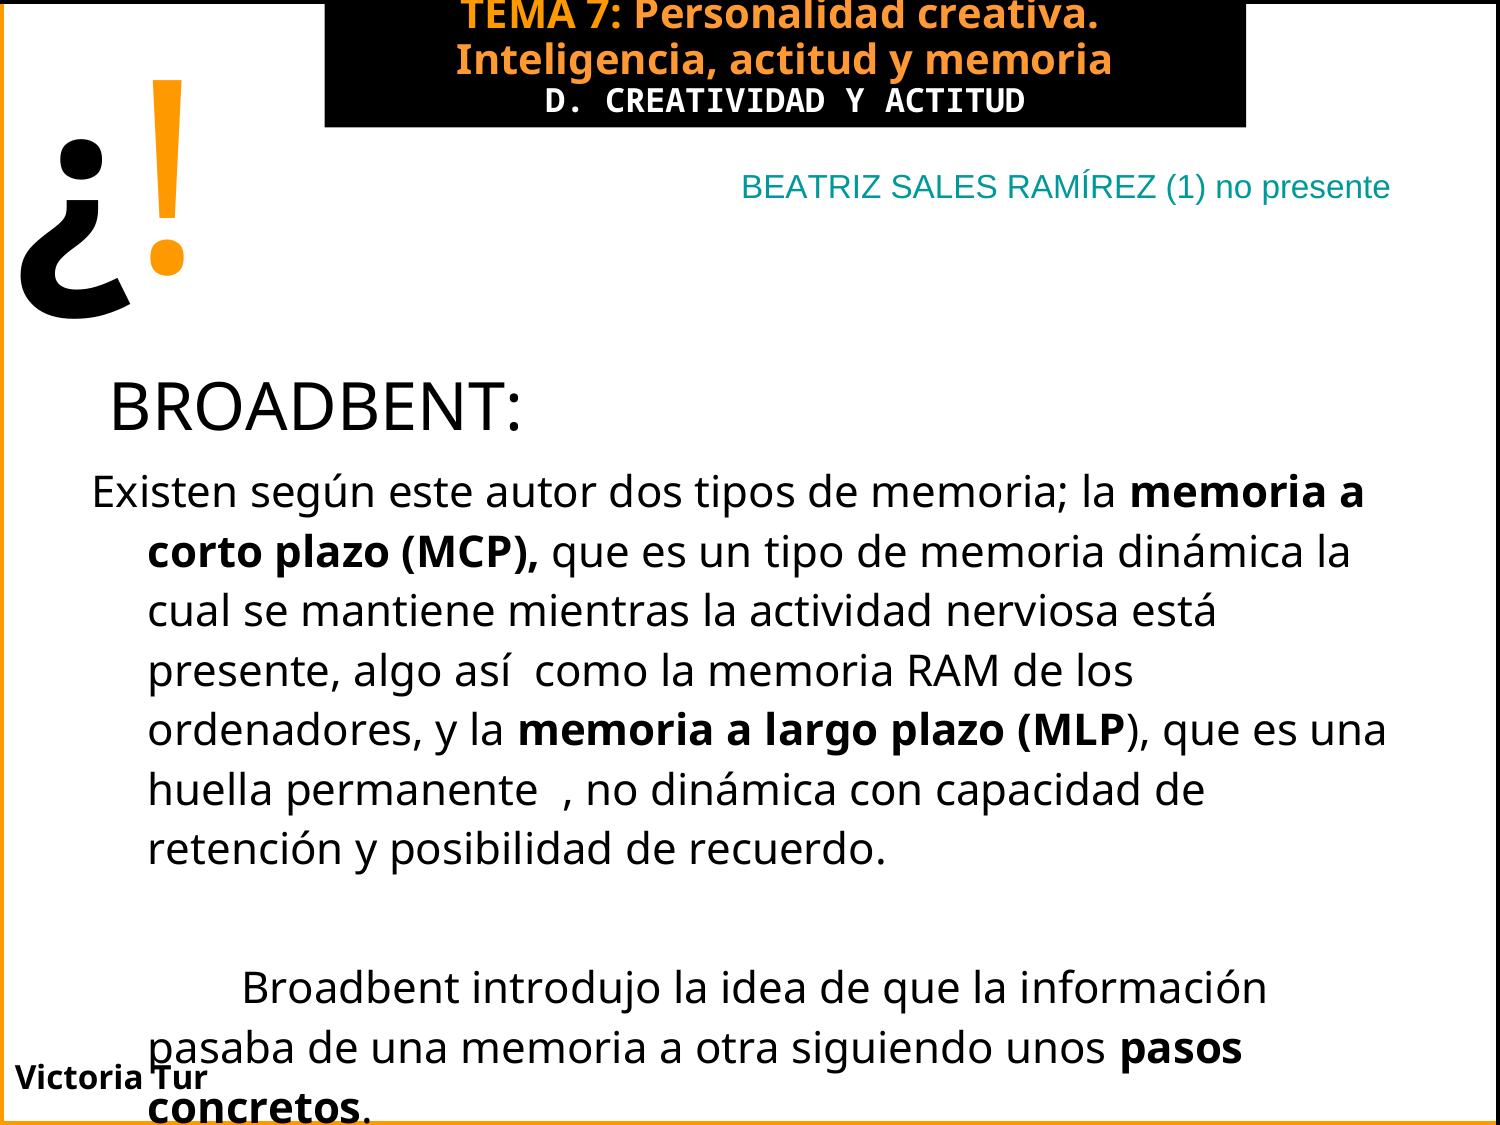

BEATRIZ SALES RAMÍREZ (1) no presente
# BROADBENT:
Existen según este autor dos tipos de memoria; la memoria a corto plazo (MCP), que es un tipo de memoria dinámica la cual se mantiene mientras la actividad nerviosa está presente, algo así como la memoria RAM de los ordenadores, y la memoria a largo plazo (MLP), que es una huella permanente , no dinámica con capacidad de retención y posibilidad de recuerdo.
		Broadbent introdujo la idea de que la información pasaba de una memoria a otra siguiendo unos pasos concretos.